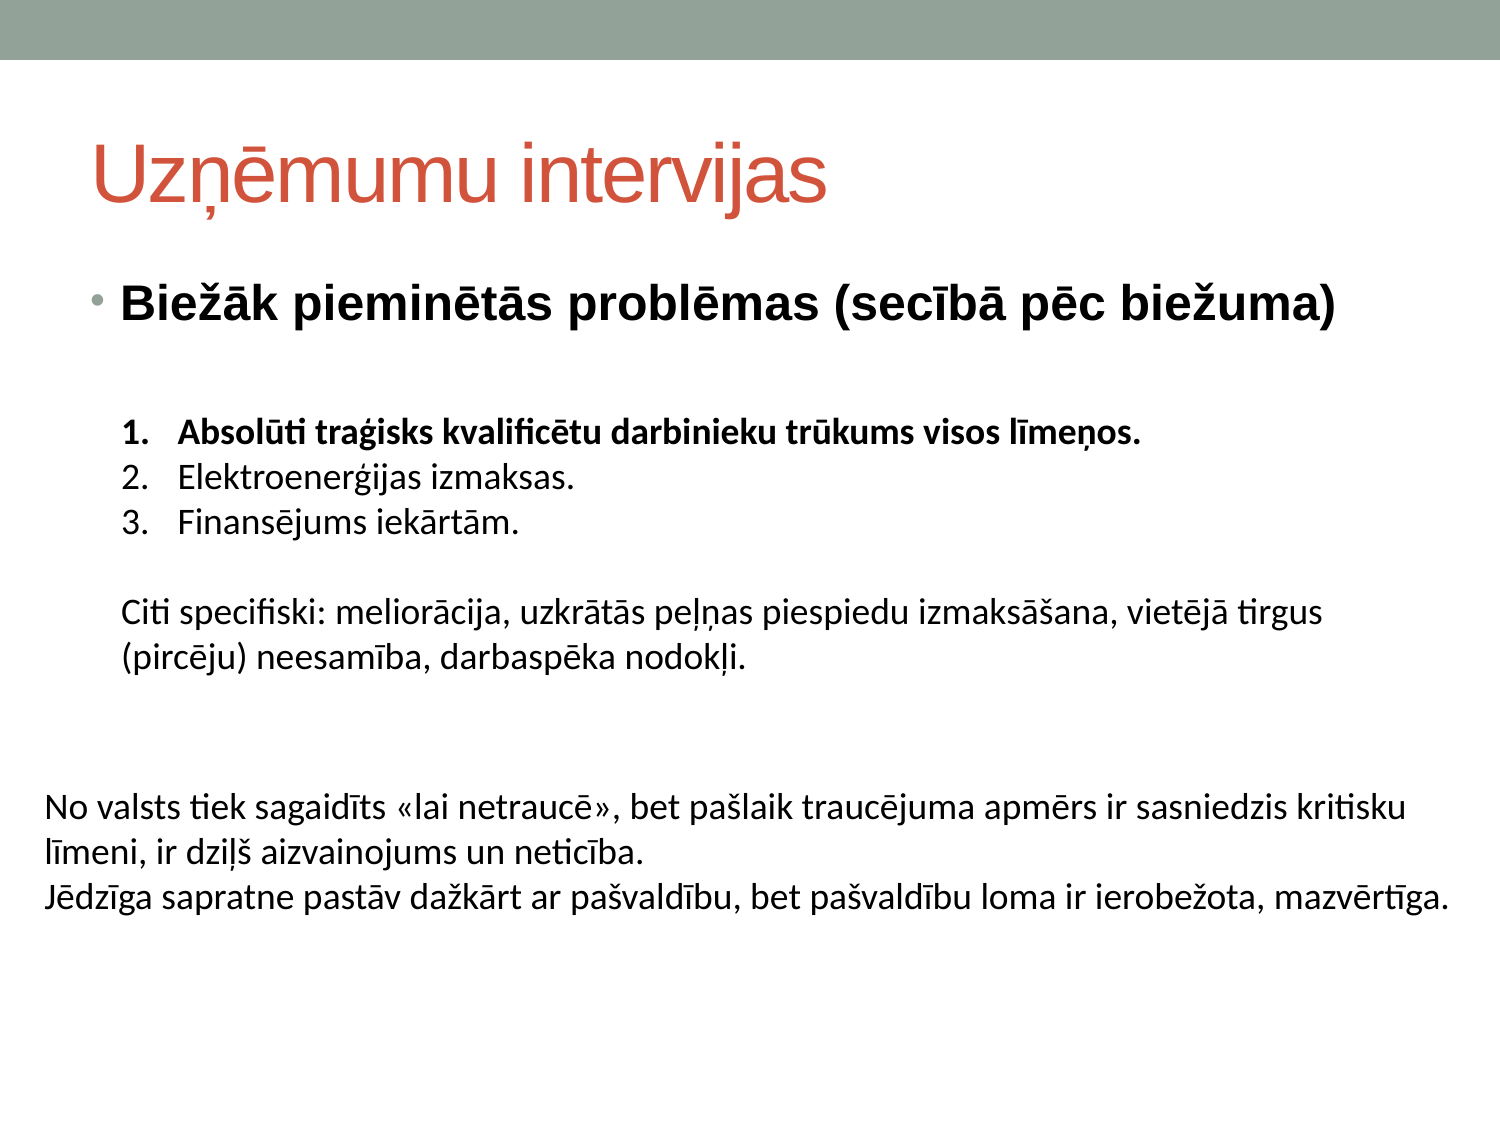

# Uzņēmumu intervijas
Biežāk pieminētās problēmas (secībā pēc biežuma)
Absolūti traģisks kvalificētu darbinieku trūkums visos līmeņos.
Elektroenerģijas izmaksas.
Finansējums iekārtām.
Citi specifiski: meliorācija, uzkrātās peļņas piespiedu izmaksāšana, vietējā tirgus (pircēju) neesamība, darbaspēka nodokļi.
No valsts tiek sagaidīts «lai netraucē», bet pašlaik traucējuma apmērs ir sasniedzis kritisku līmeni, ir dziļš aizvainojums un neticība.
Jēdzīga sapratne pastāv dažkārt ar pašvaldību, bet pašvaldību loma ir ierobežota, mazvērtīga.